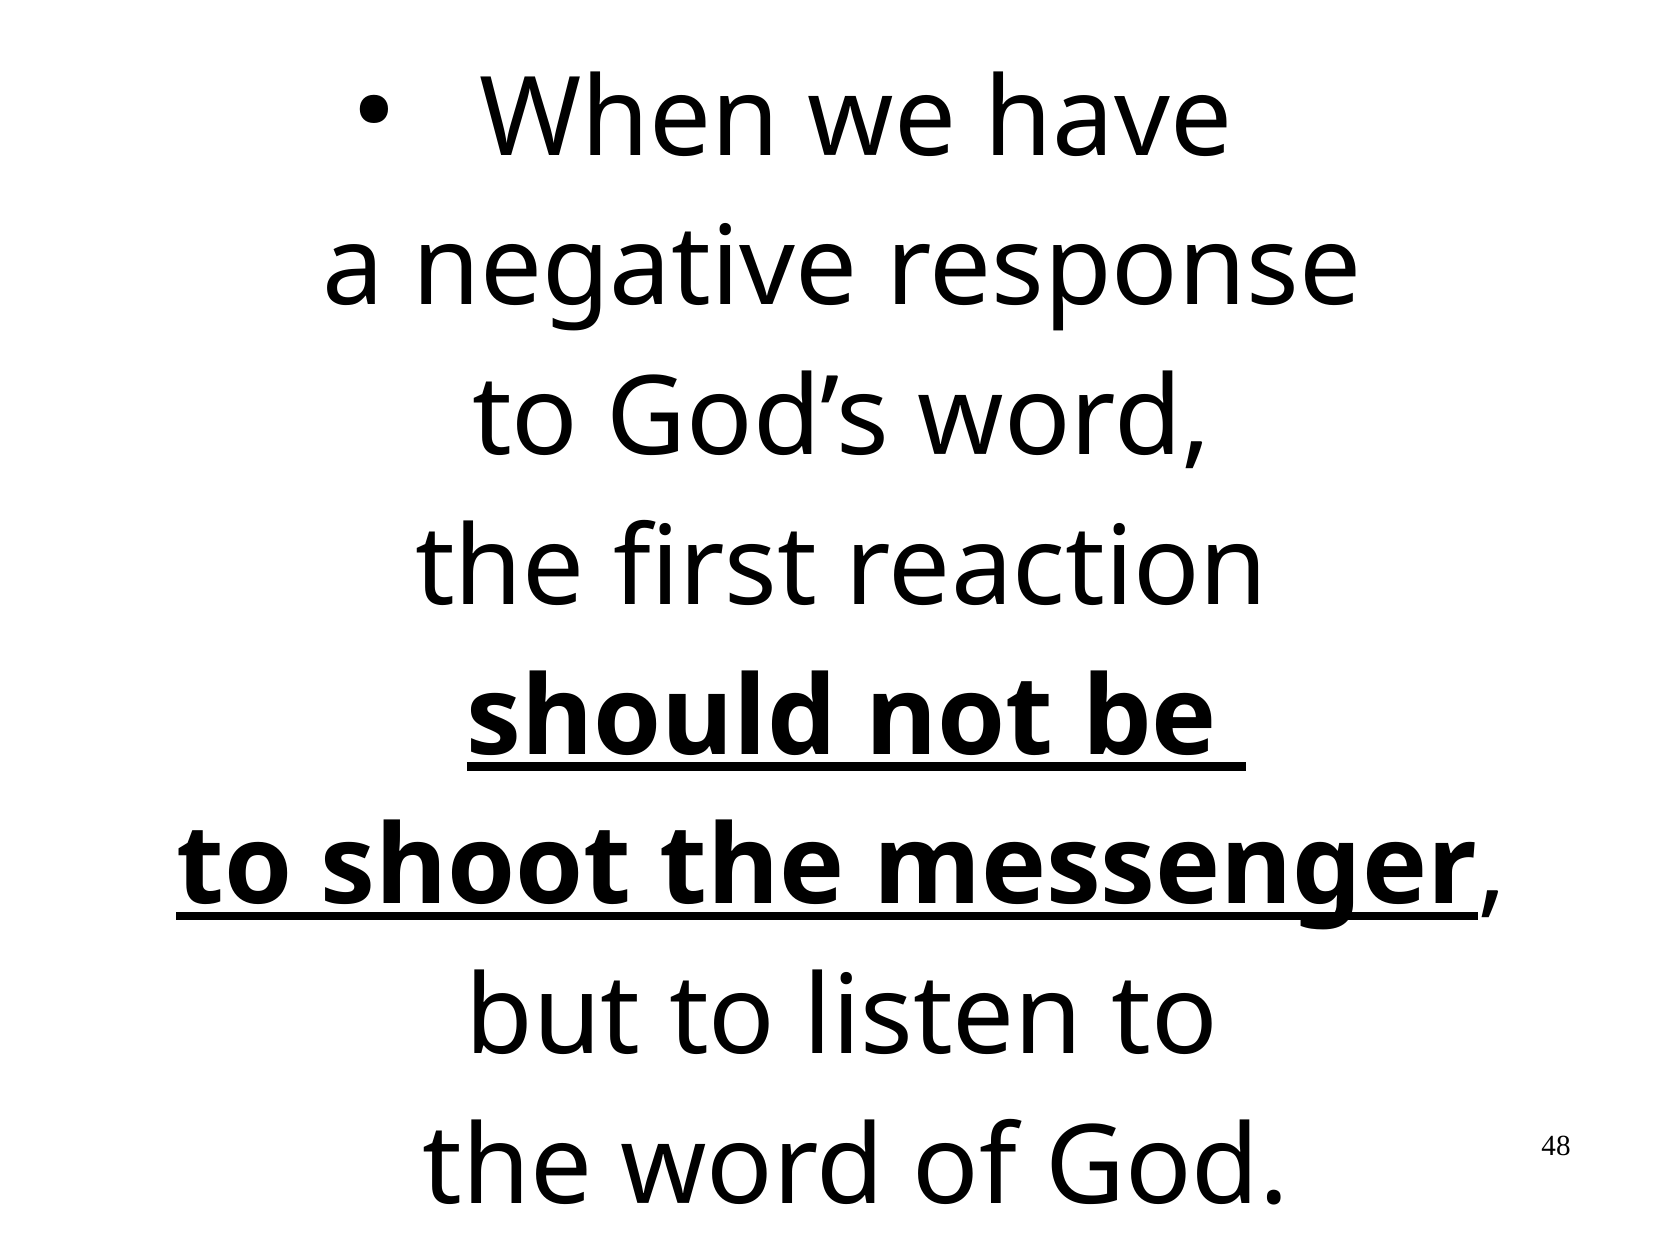

# When we have a negative response to God’s word, the first reaction should not be to shoot the messenger, but to listen to the word of God.
48